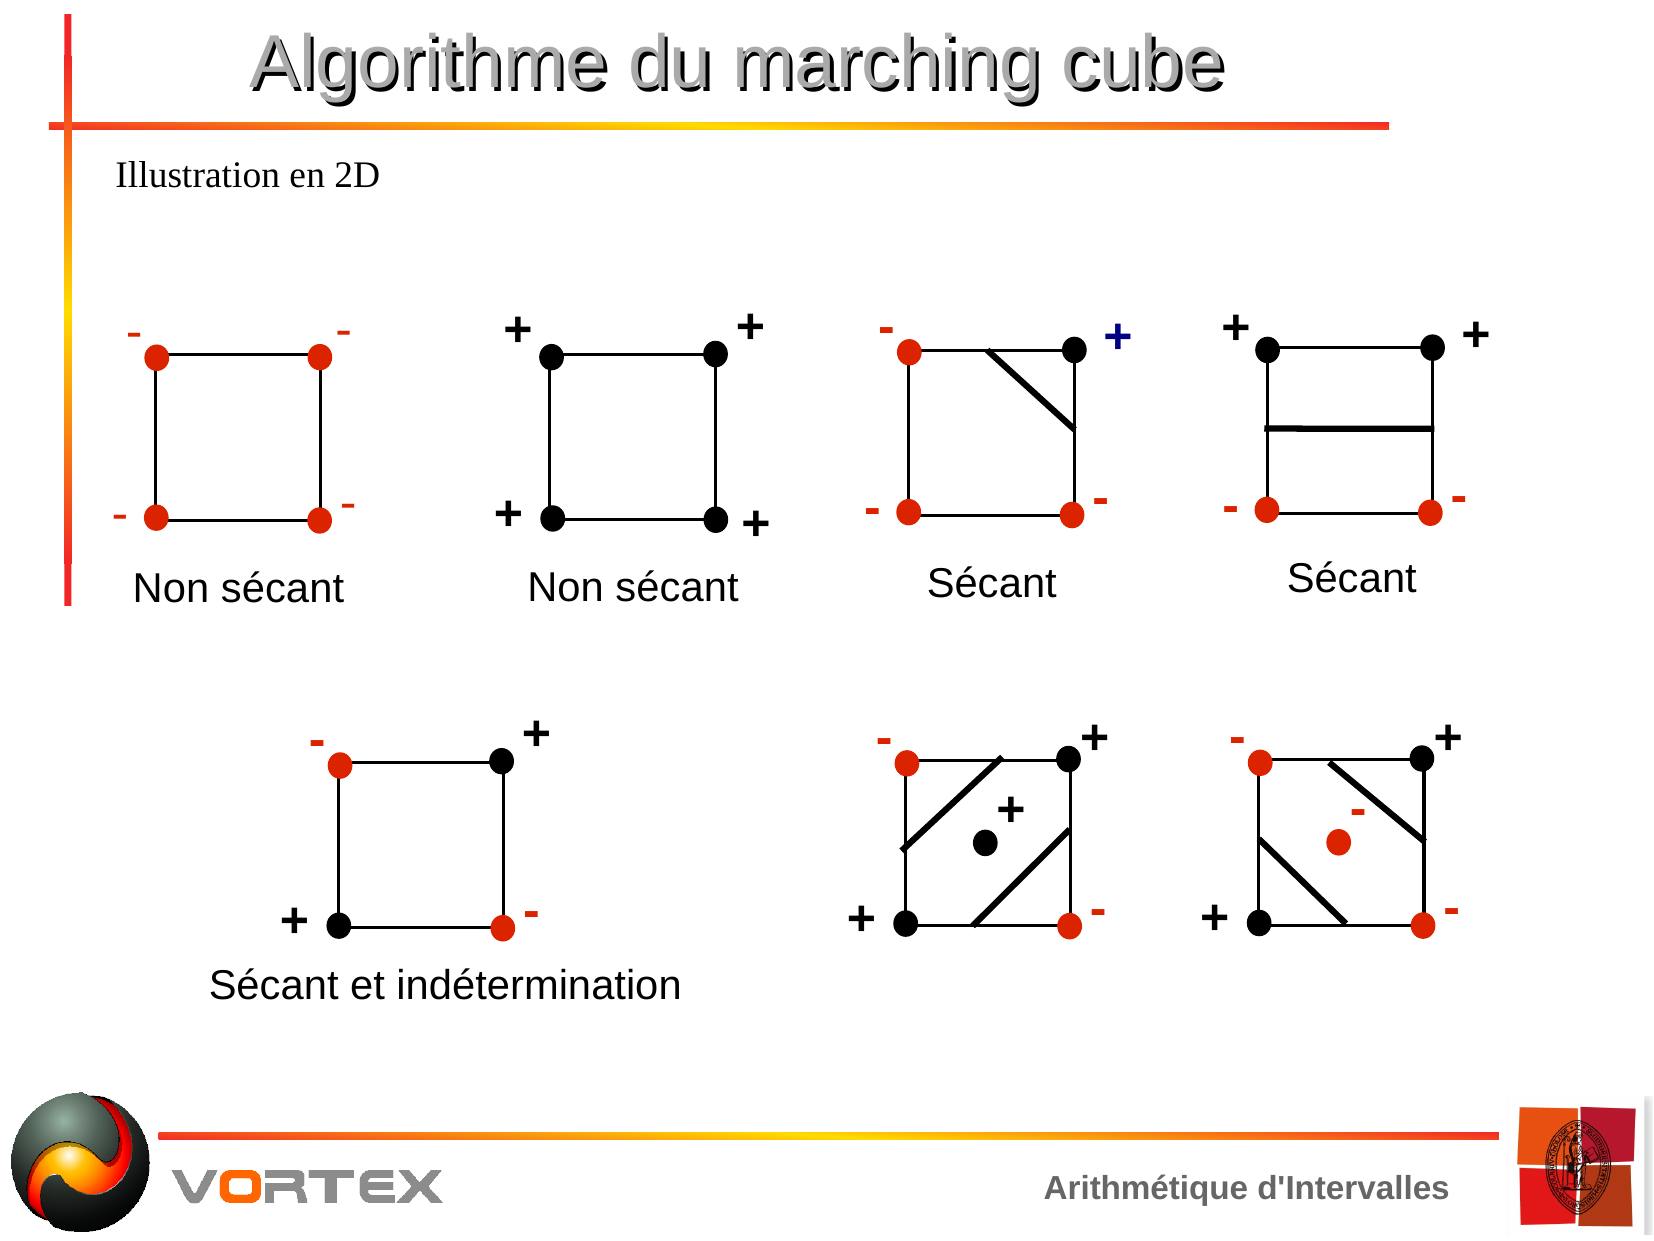

# Algorithme du marching cube
Illustration en 2D
-
+
+
+
-
-
+
+
-
-
-
-
-
-
+
+
Sécant
Sécant
Non sécant
Non sécant
+
-
+
-
+
-
-
+
-
-
-
+
+
+
Sécant et indétermination